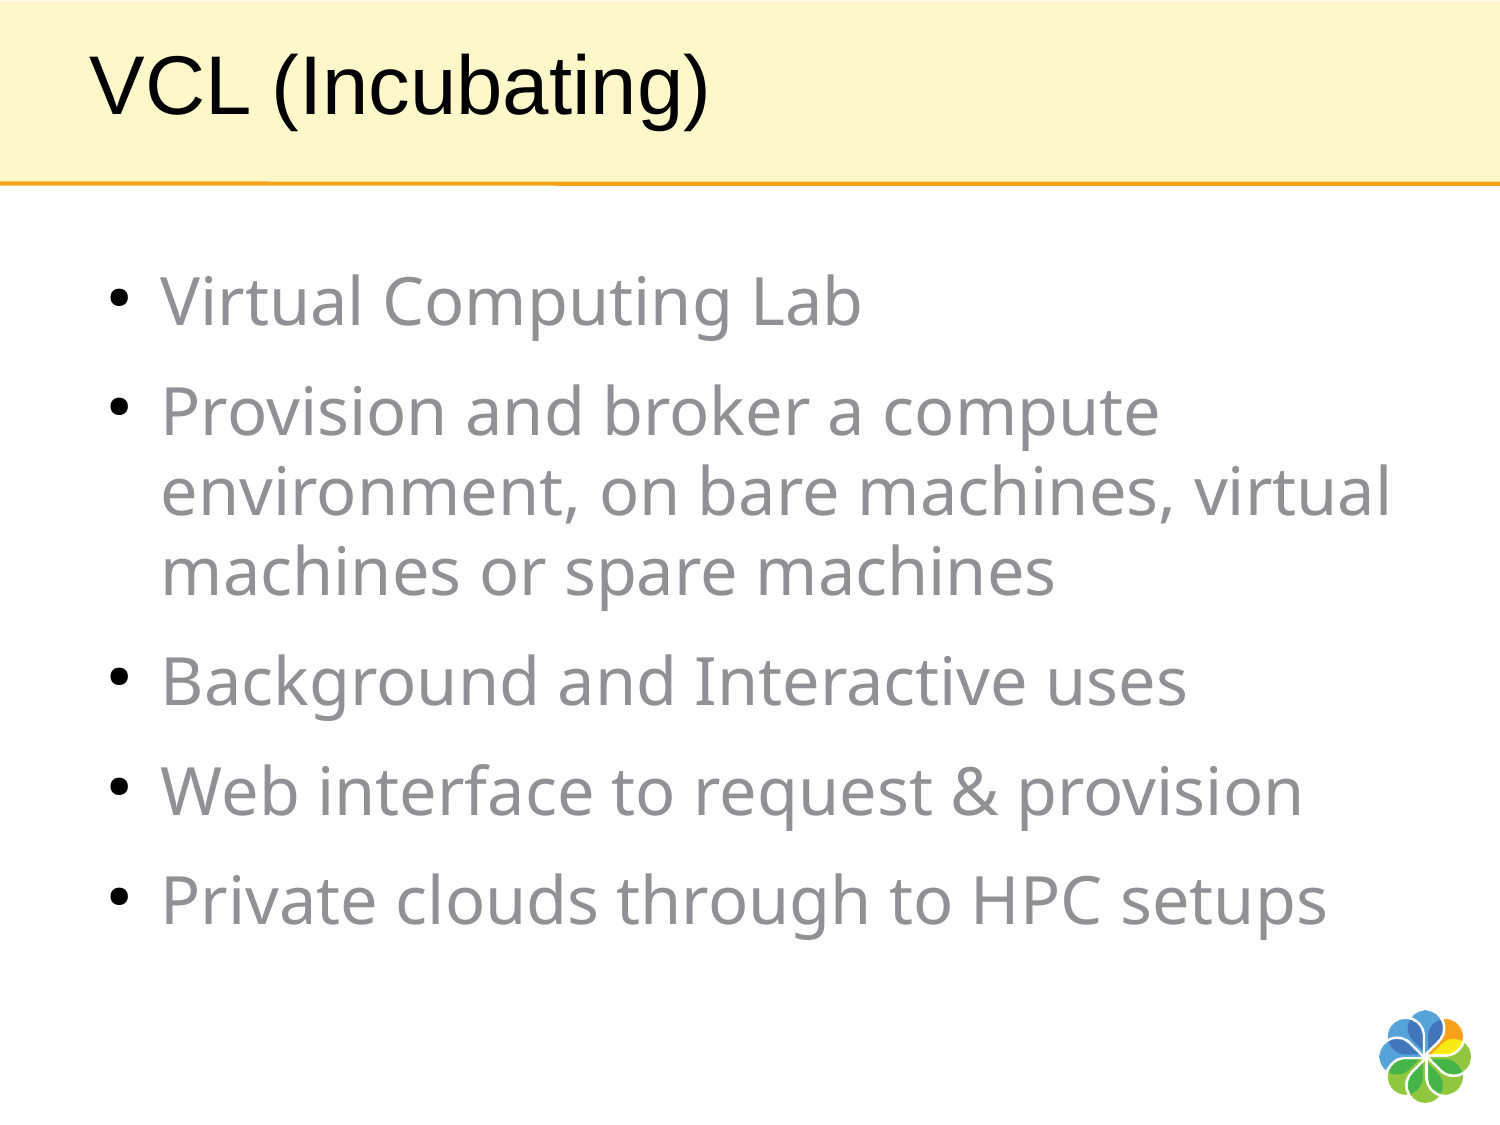

# VCL (Incubating)
Virtual Computing Lab
Provision and broker a compute environment, on bare machines, virtual machines or spare machines
Background and Interactive uses
Web interface to request & provision
Private clouds through to HPC setups